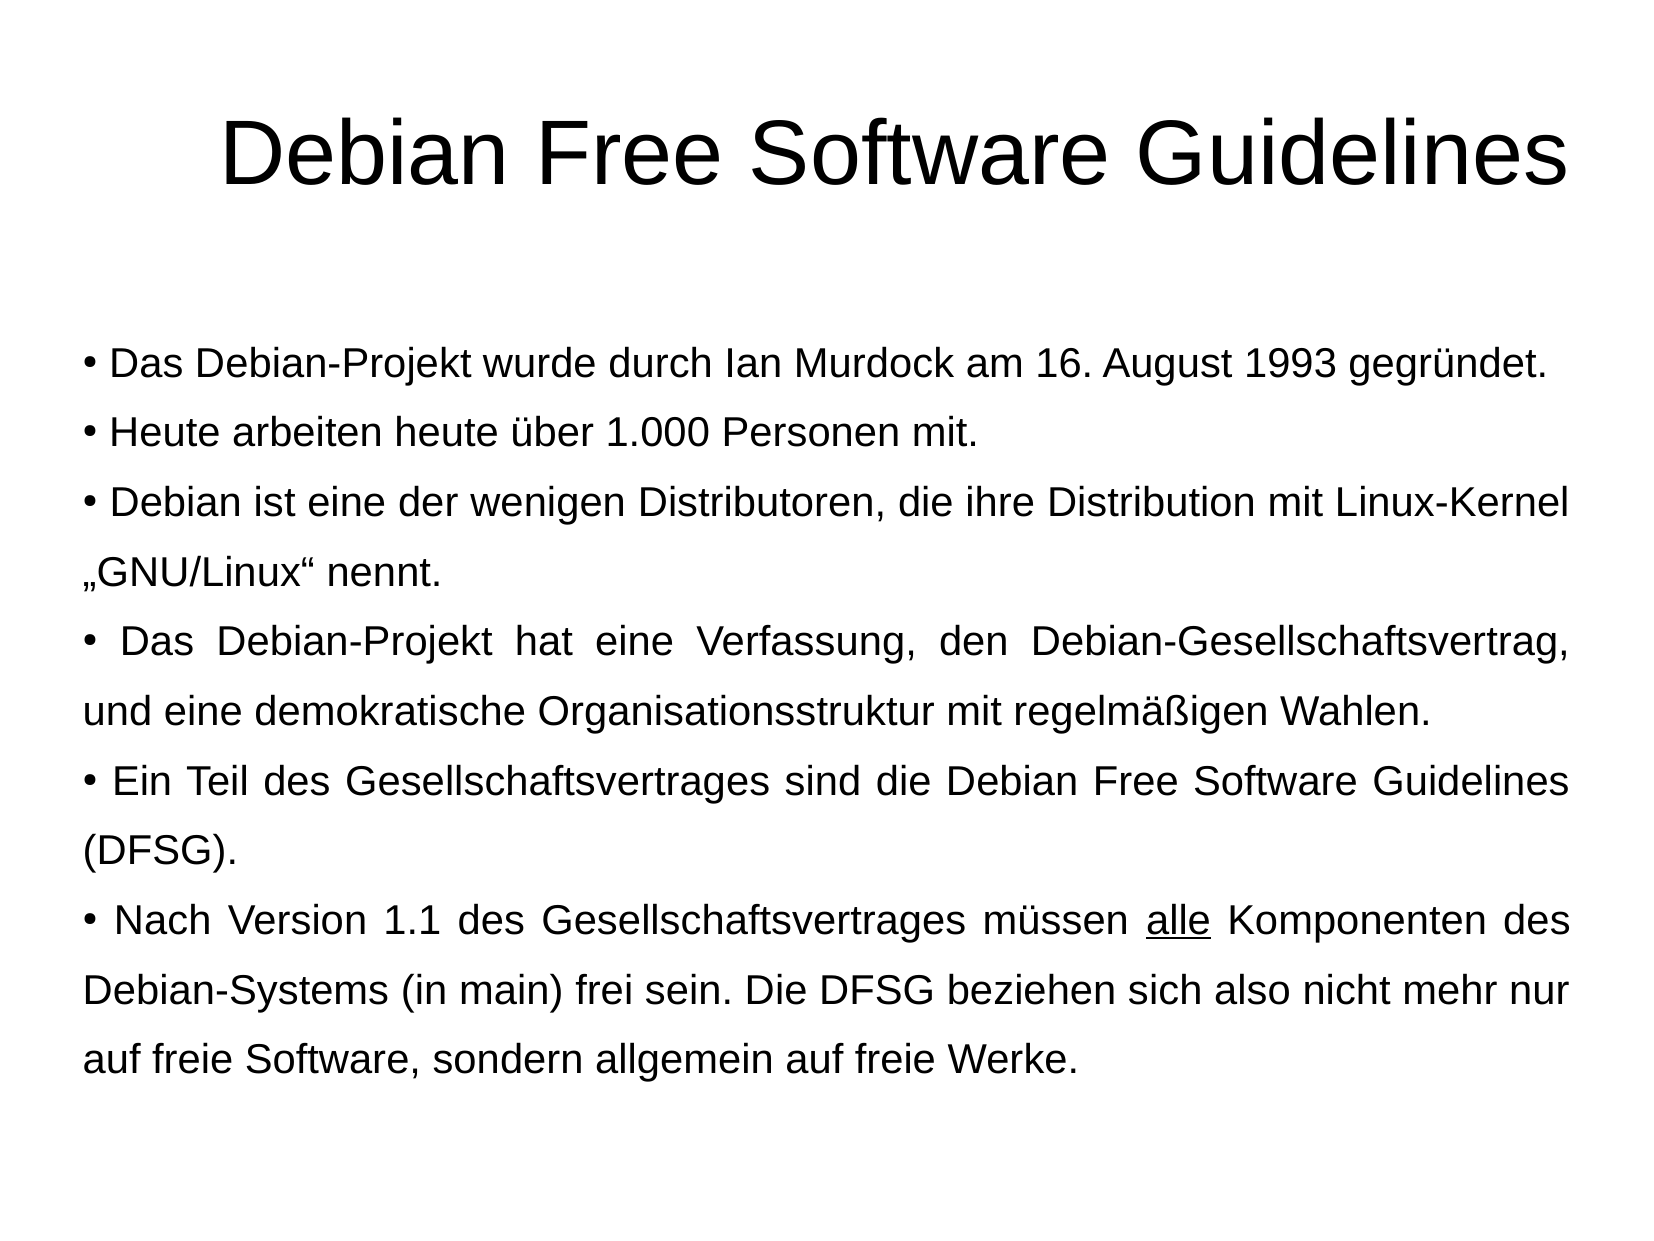

# Debian Free Software Guidelines
 Das Debian-Projekt wurde durch Ian Murdock am 16. August 1993 gegründet.
 Heute arbeiten heute über 1.000 Personen mit.
 Debian ist eine der wenigen Distributoren, die ihre Distribution mit Linux-Kernel „GNU/Linux“ nennt.
 Das Debian-Projekt hat eine Verfassung, den Debian-Gesellschaftsvertrag, und eine demokratische Organisationsstruktur mit regelmäßigen Wahlen.
 Ein Teil des Gesellschaftsvertrages sind die Debian Free Software Guidelines (DFSG).
 Nach Version 1.1 des Gesellschaftsvertrages müssen alle Komponenten des Debian-Systems (in main) frei sein. Die DFSG beziehen sich also nicht mehr nur auf freie Software, sondern allgemein auf freie Werke.